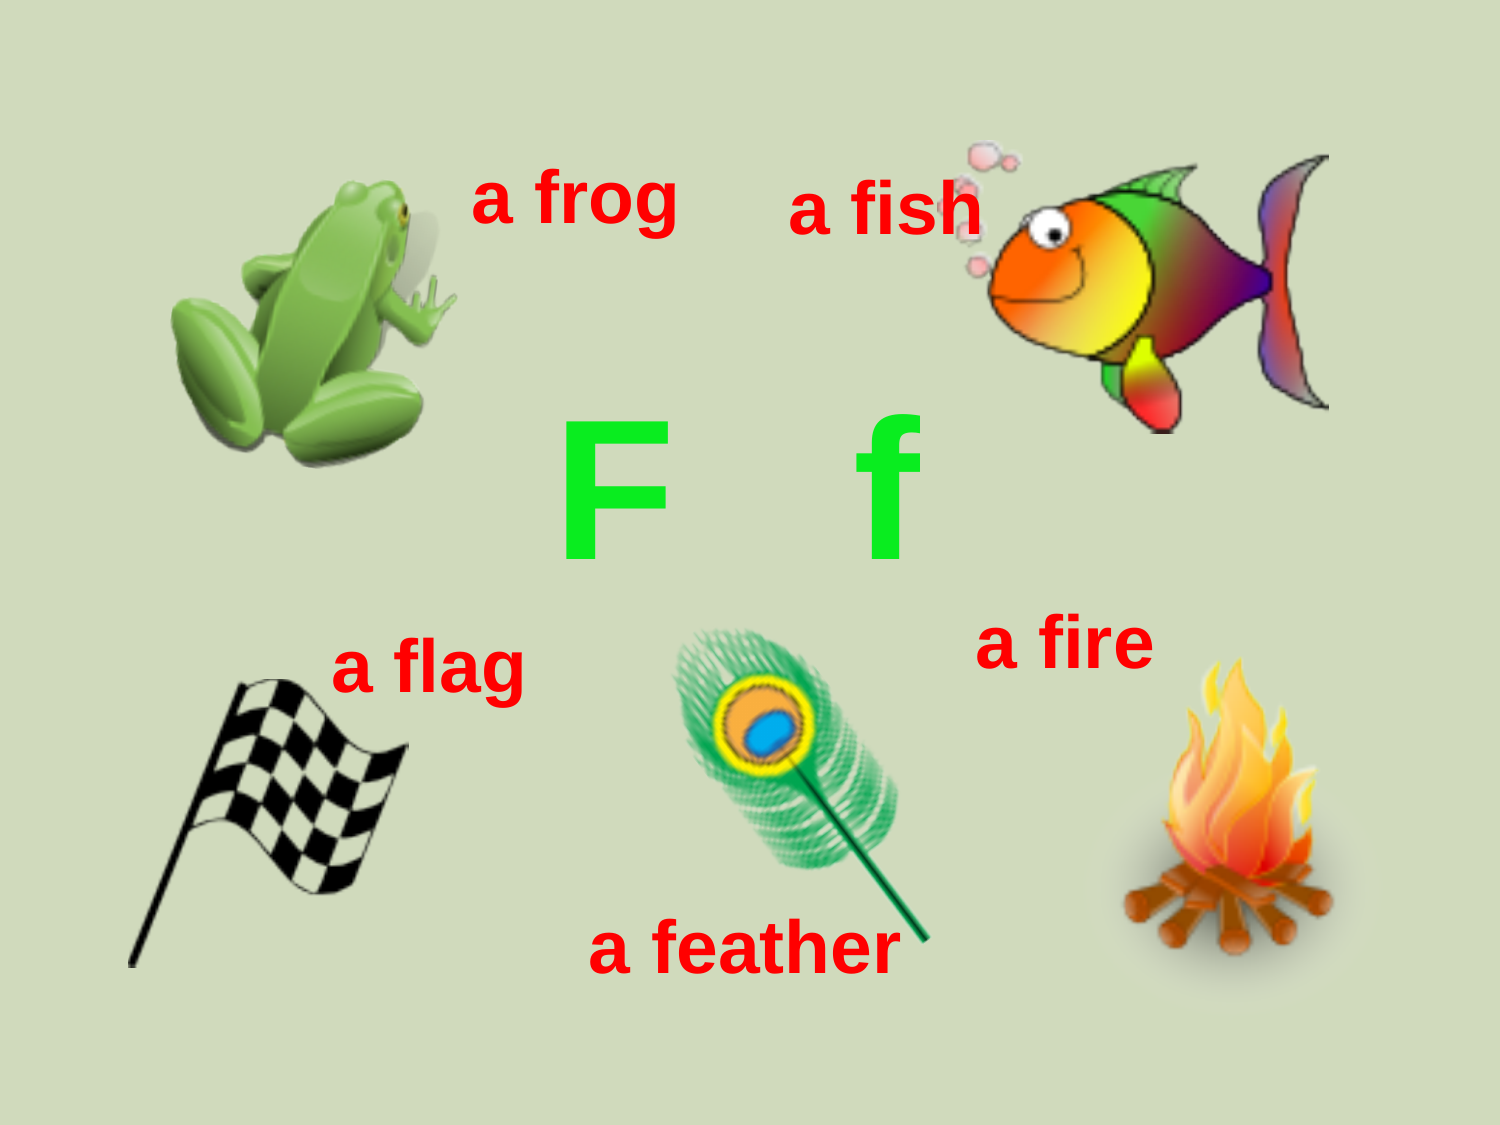

a frog
a fish
F 	f
a fire
a flag
a feather